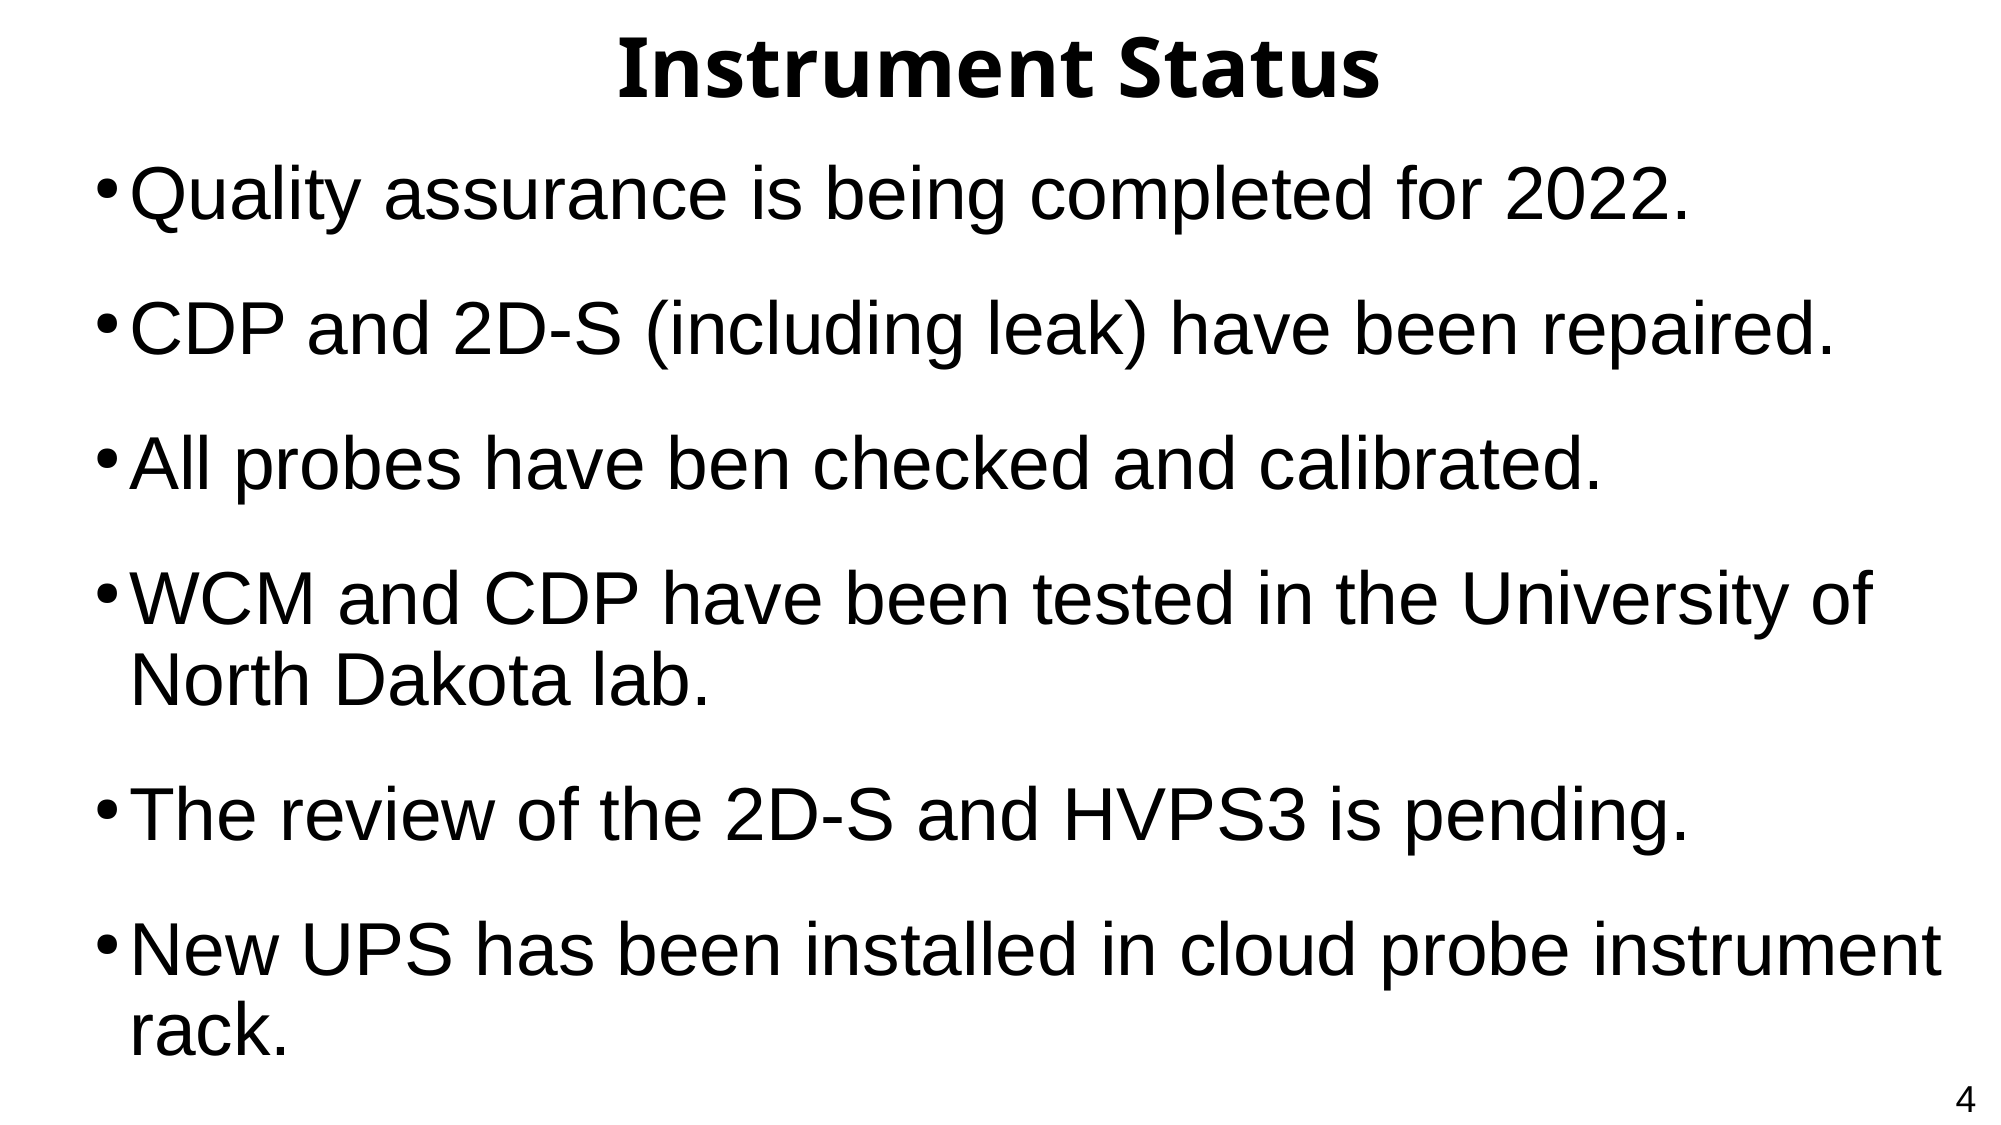

Instrument Status
Quality assurance is being completed for 2022.
CDP and 2D-S (including leak) have been repaired.
All probes have ben checked and calibrated.
WCM and CDP have been tested in the University of North Dakota lab.
The review of the 2D-S and HVPS3 is pending.
New UPS has been installed in cloud probe instrument rack.